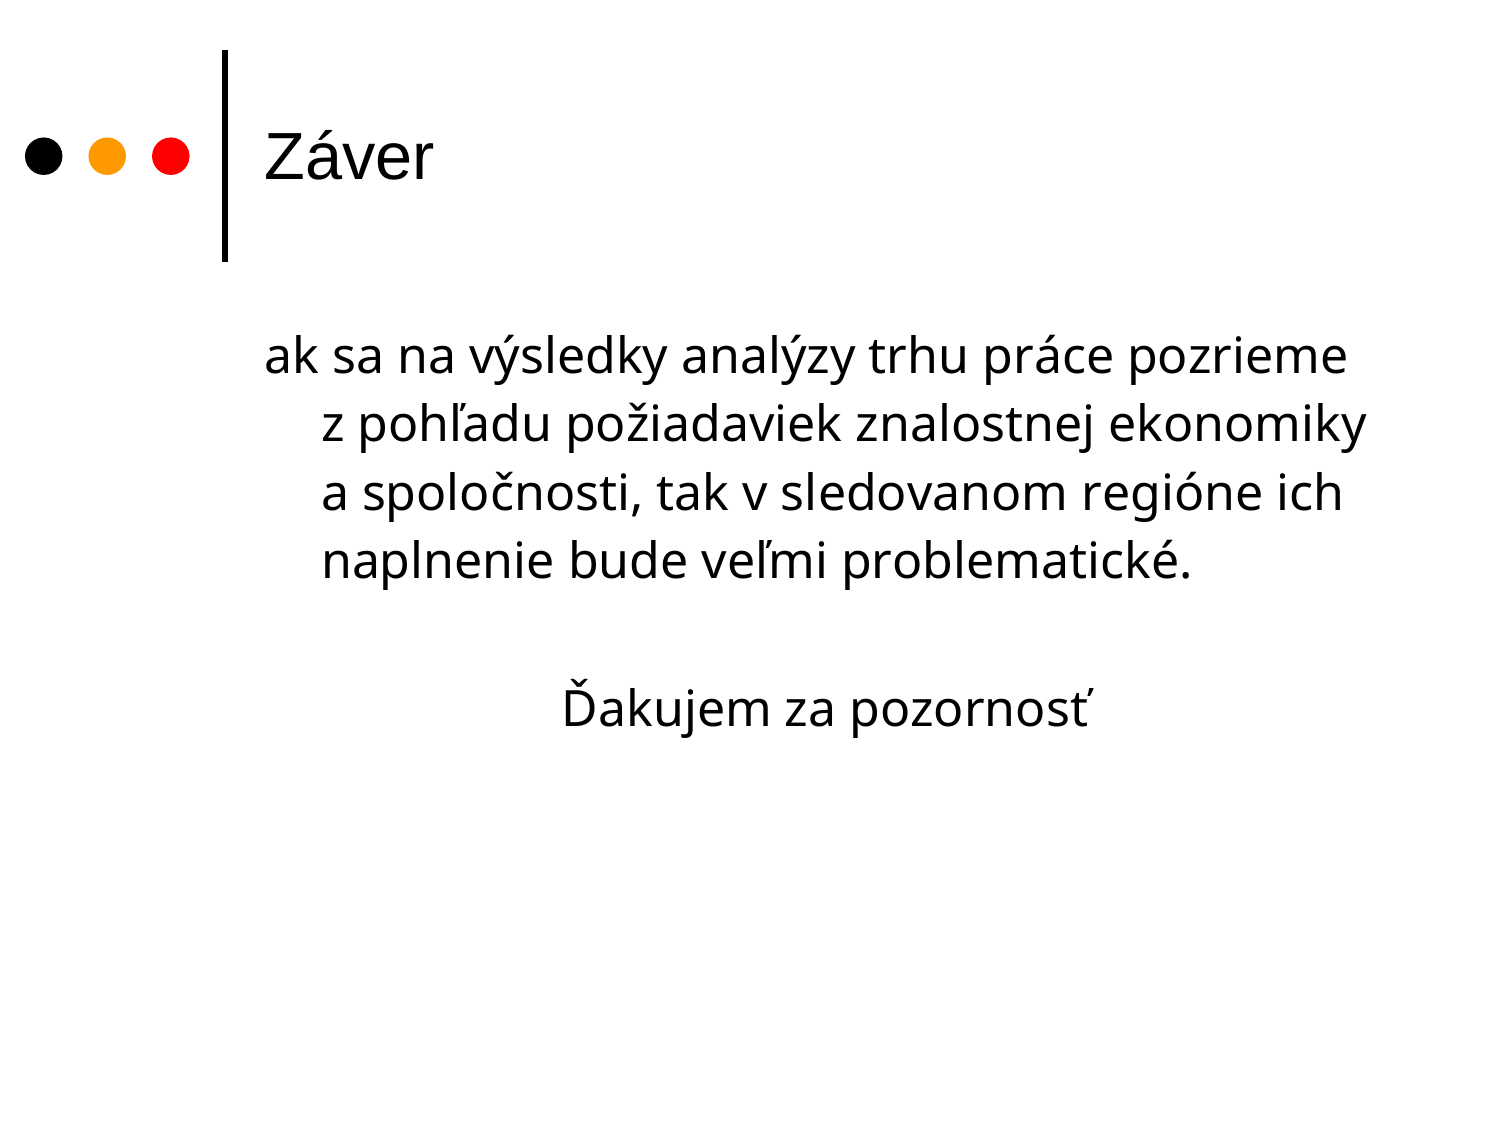

# Záver
ak sa na výsledky analýzy trhu práce pozrieme z pohľadu požiadaviek znalostnej ekonomiky a spoločnosti, tak v sledovanom regióne ich naplnenie bude veľmi problematické.
Ďakujem za pozornosť